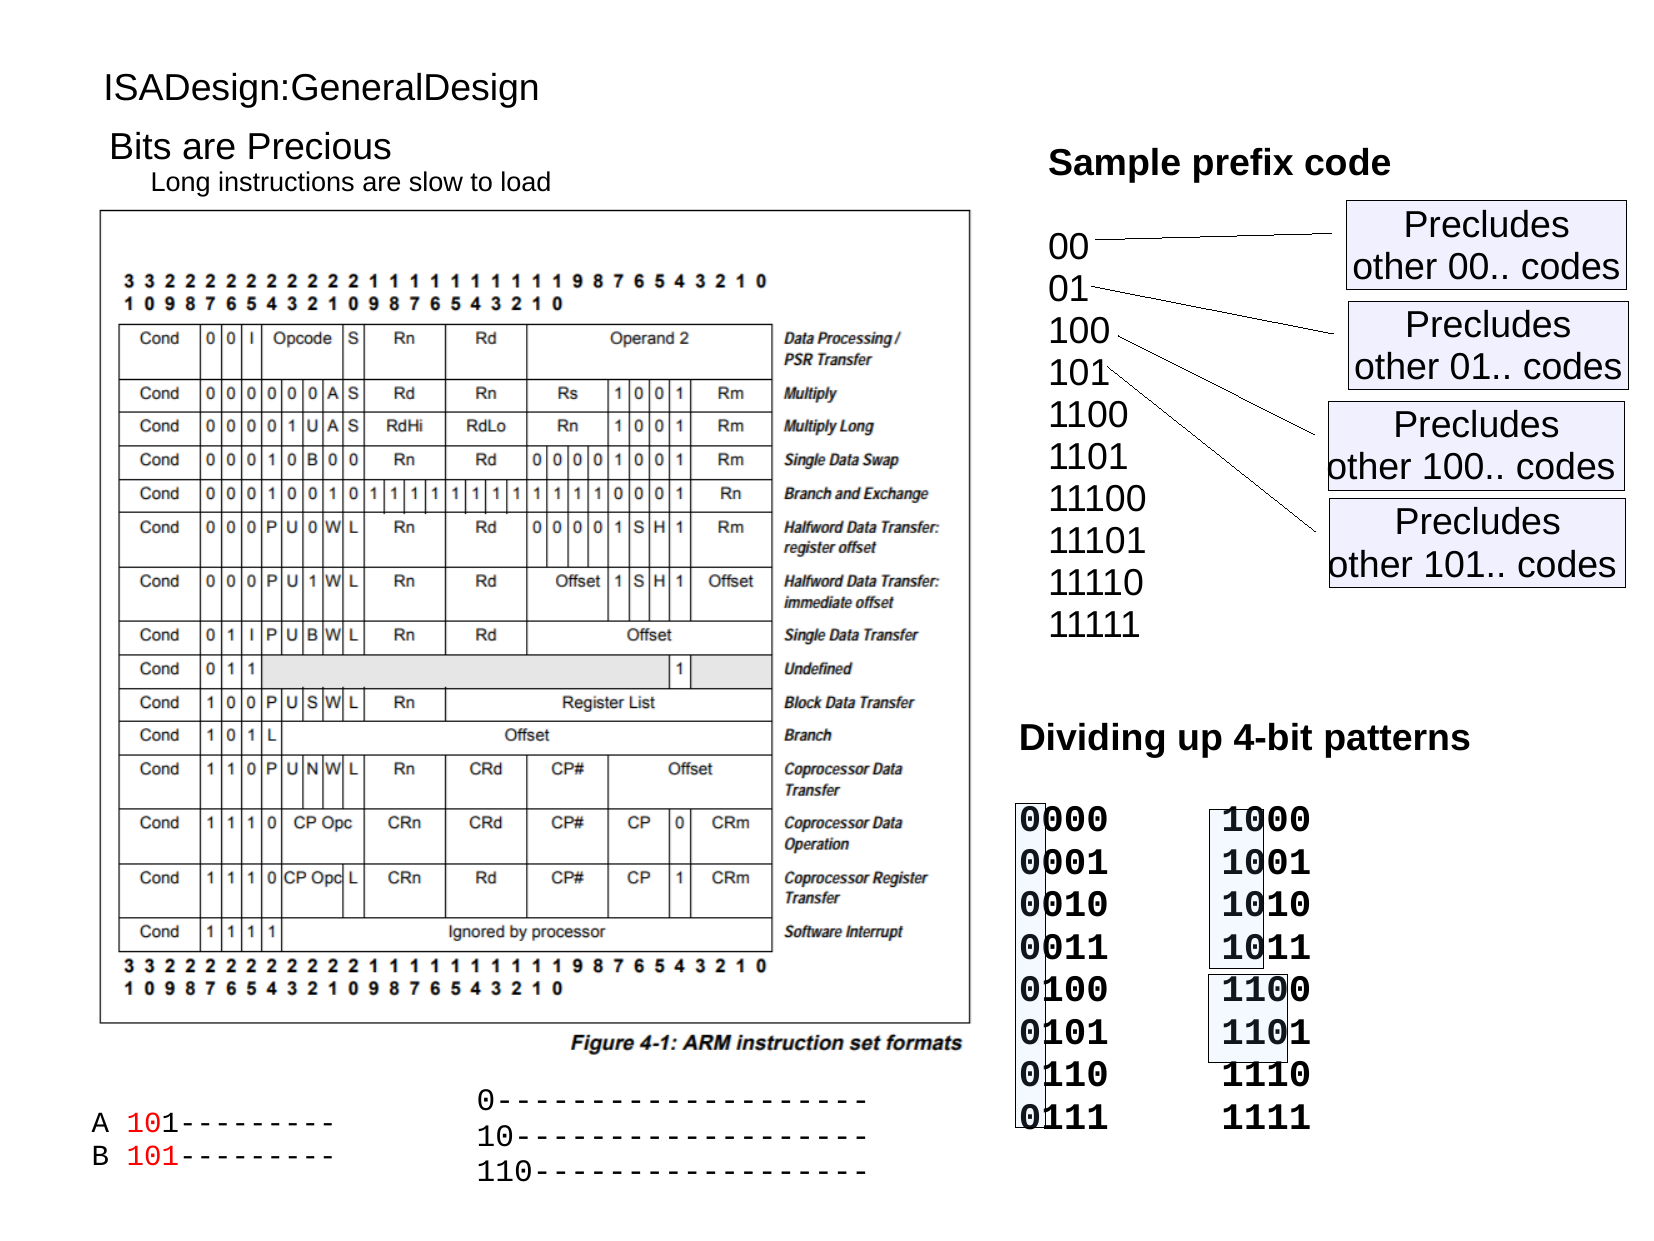

ISADesign:GeneralDesign
Bits are Precious
Sample prefix code
00
01
100
101
1100
1101
11100
11101
11110
11111
Long instructions are slow to load
Precludes
other 00.. codes
Precludes
other 01.. codes
Precludes
other 100.. codes
Precludes
other 101.. codes
Dividing up 4-bit patterns
0000 1000
0001 1001
0010 1010
0011 1011
0100 1100
0101 1101
0110 1110
0111 1111
0--------------------
10-------------------
110------------------
A 101---------
B 101---------